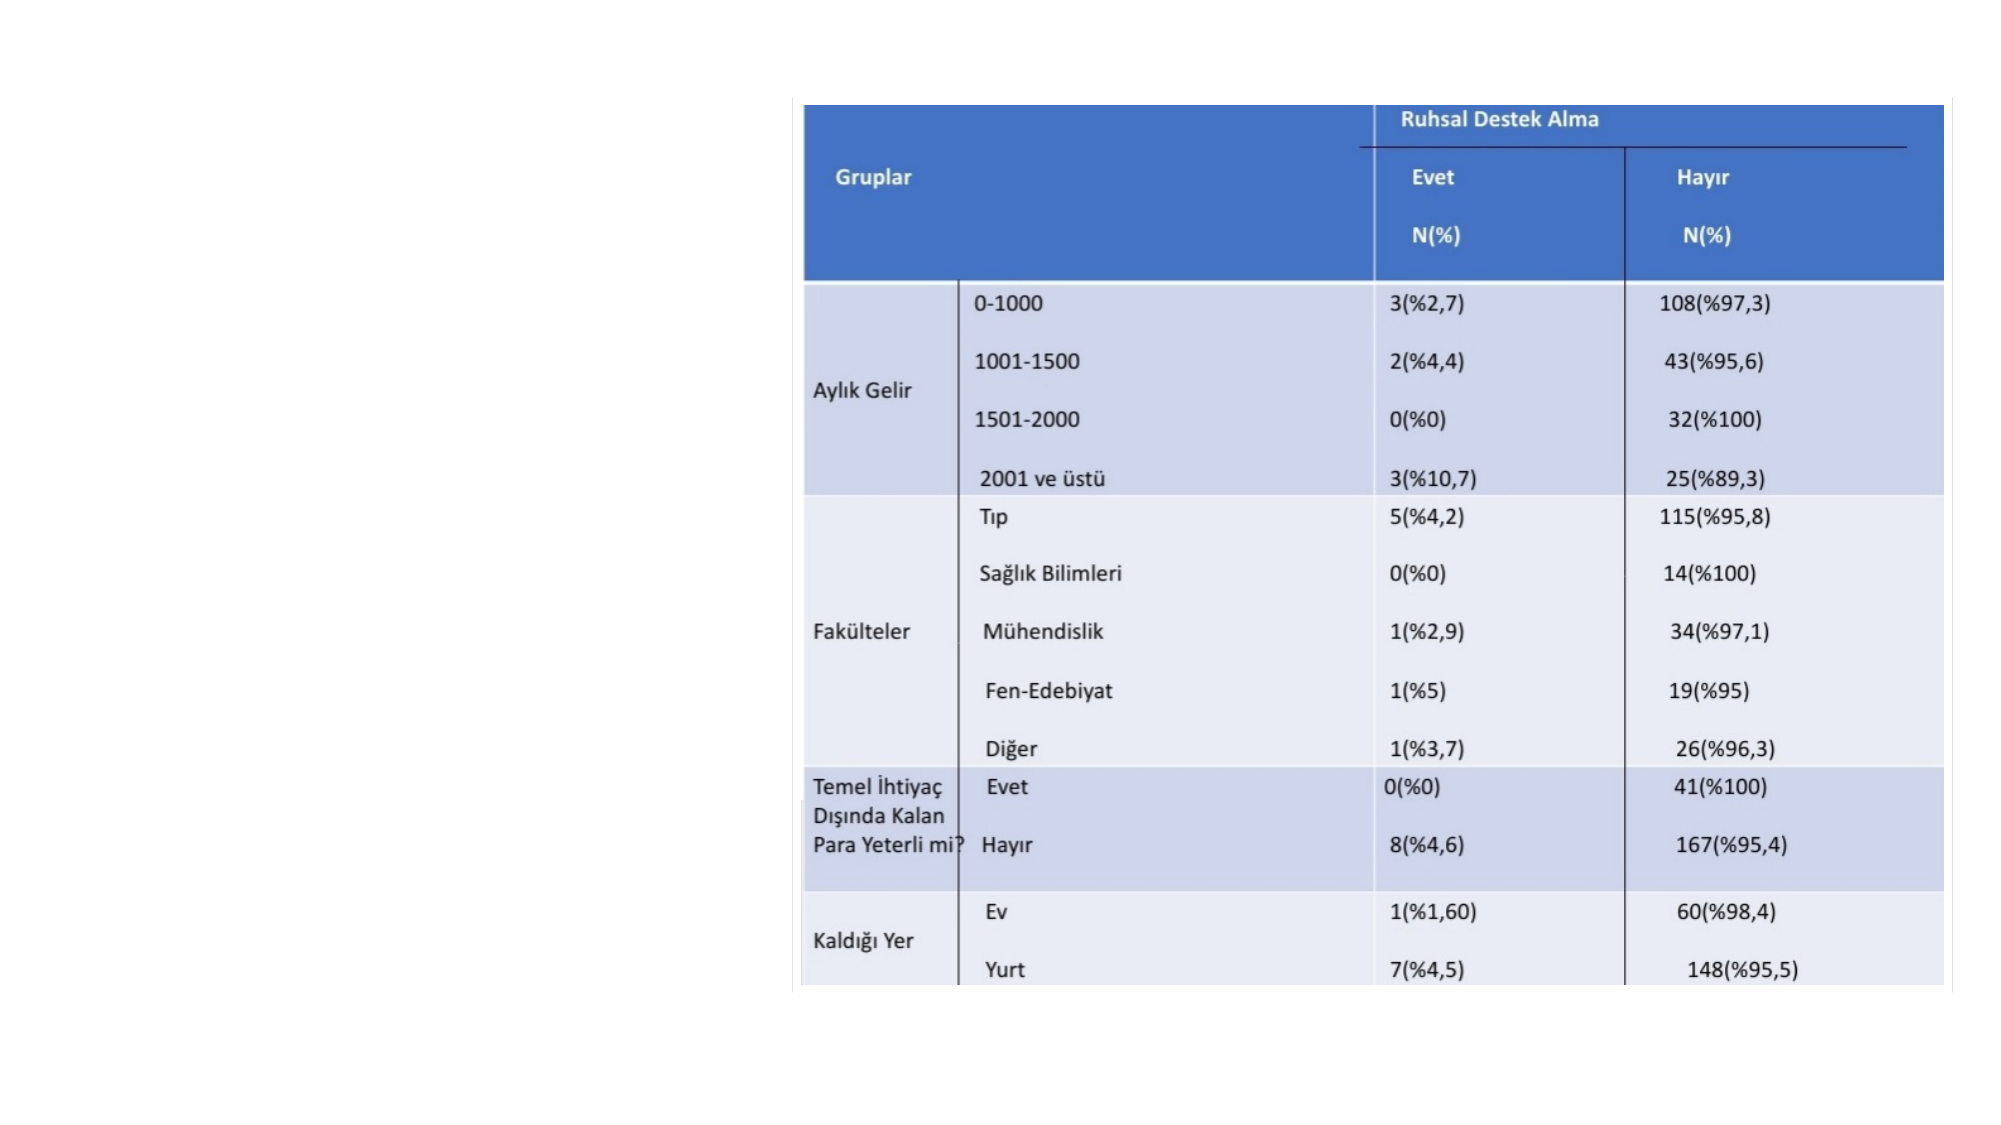

# Katılımcıların %96.3’ü (n: 208) psikiyatrik destek almadığını ifade etmiştir.